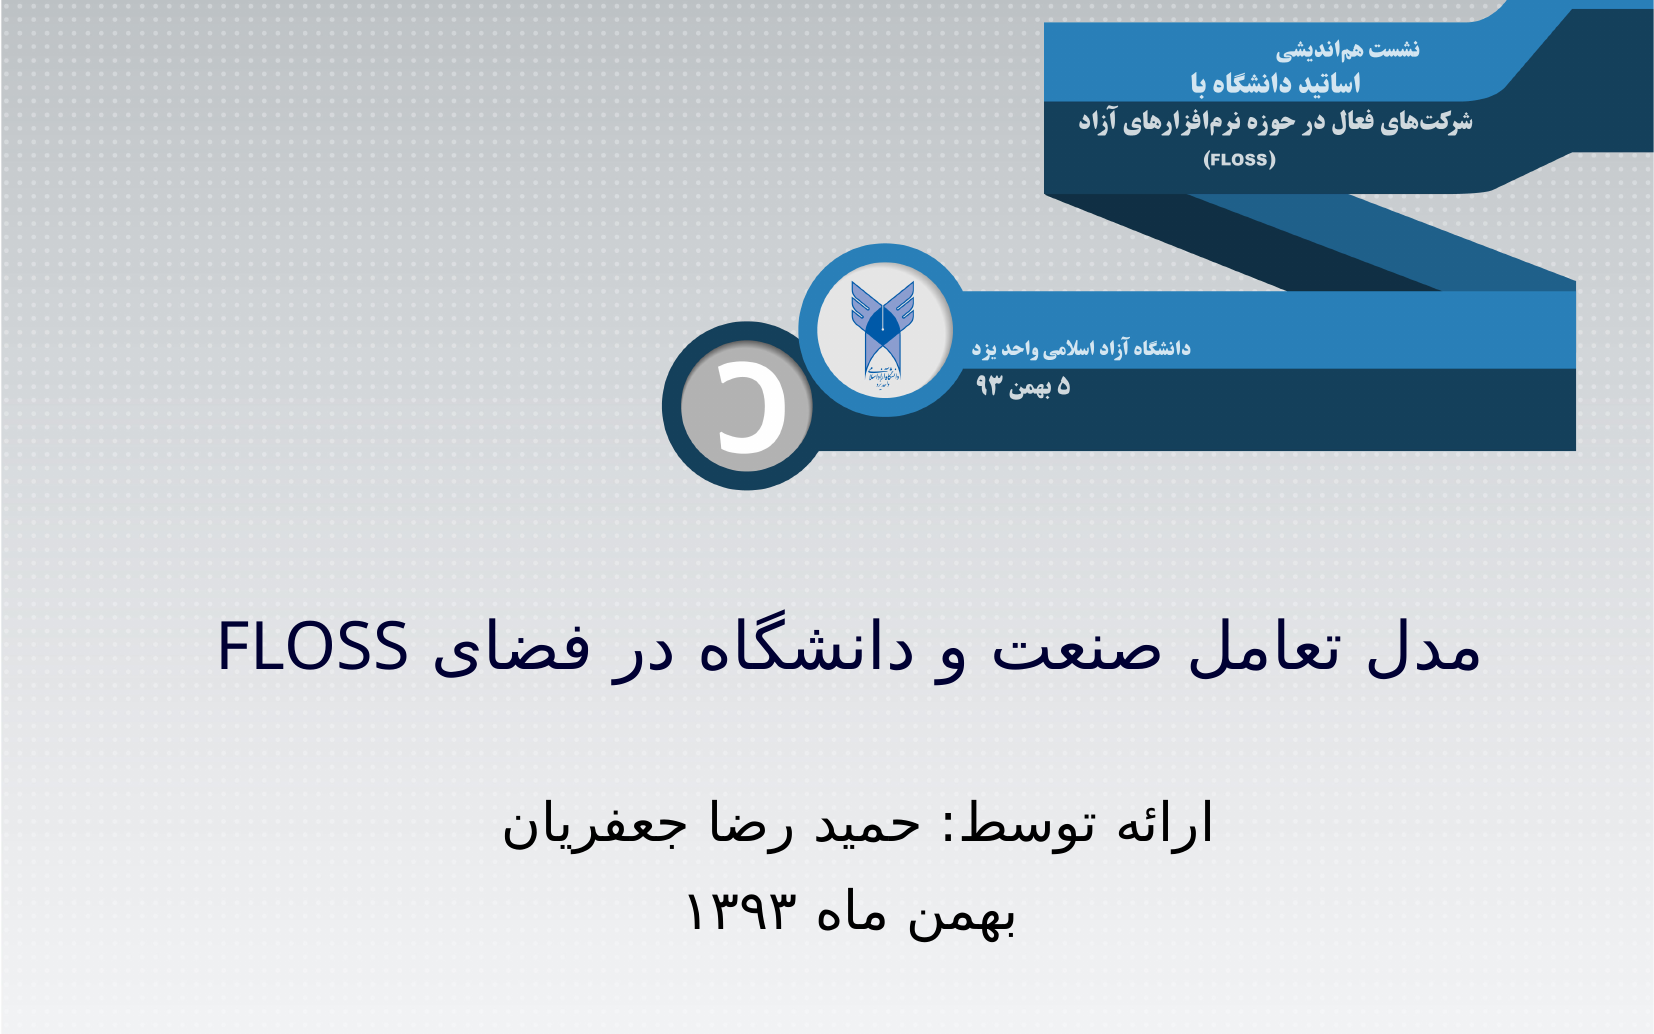

# مدل تعامل صنعت و دانشگاه در فضای FLOSS
ارائه توسط: حمید رضا جعفریان
بهمن ماه ۱۳۹۳